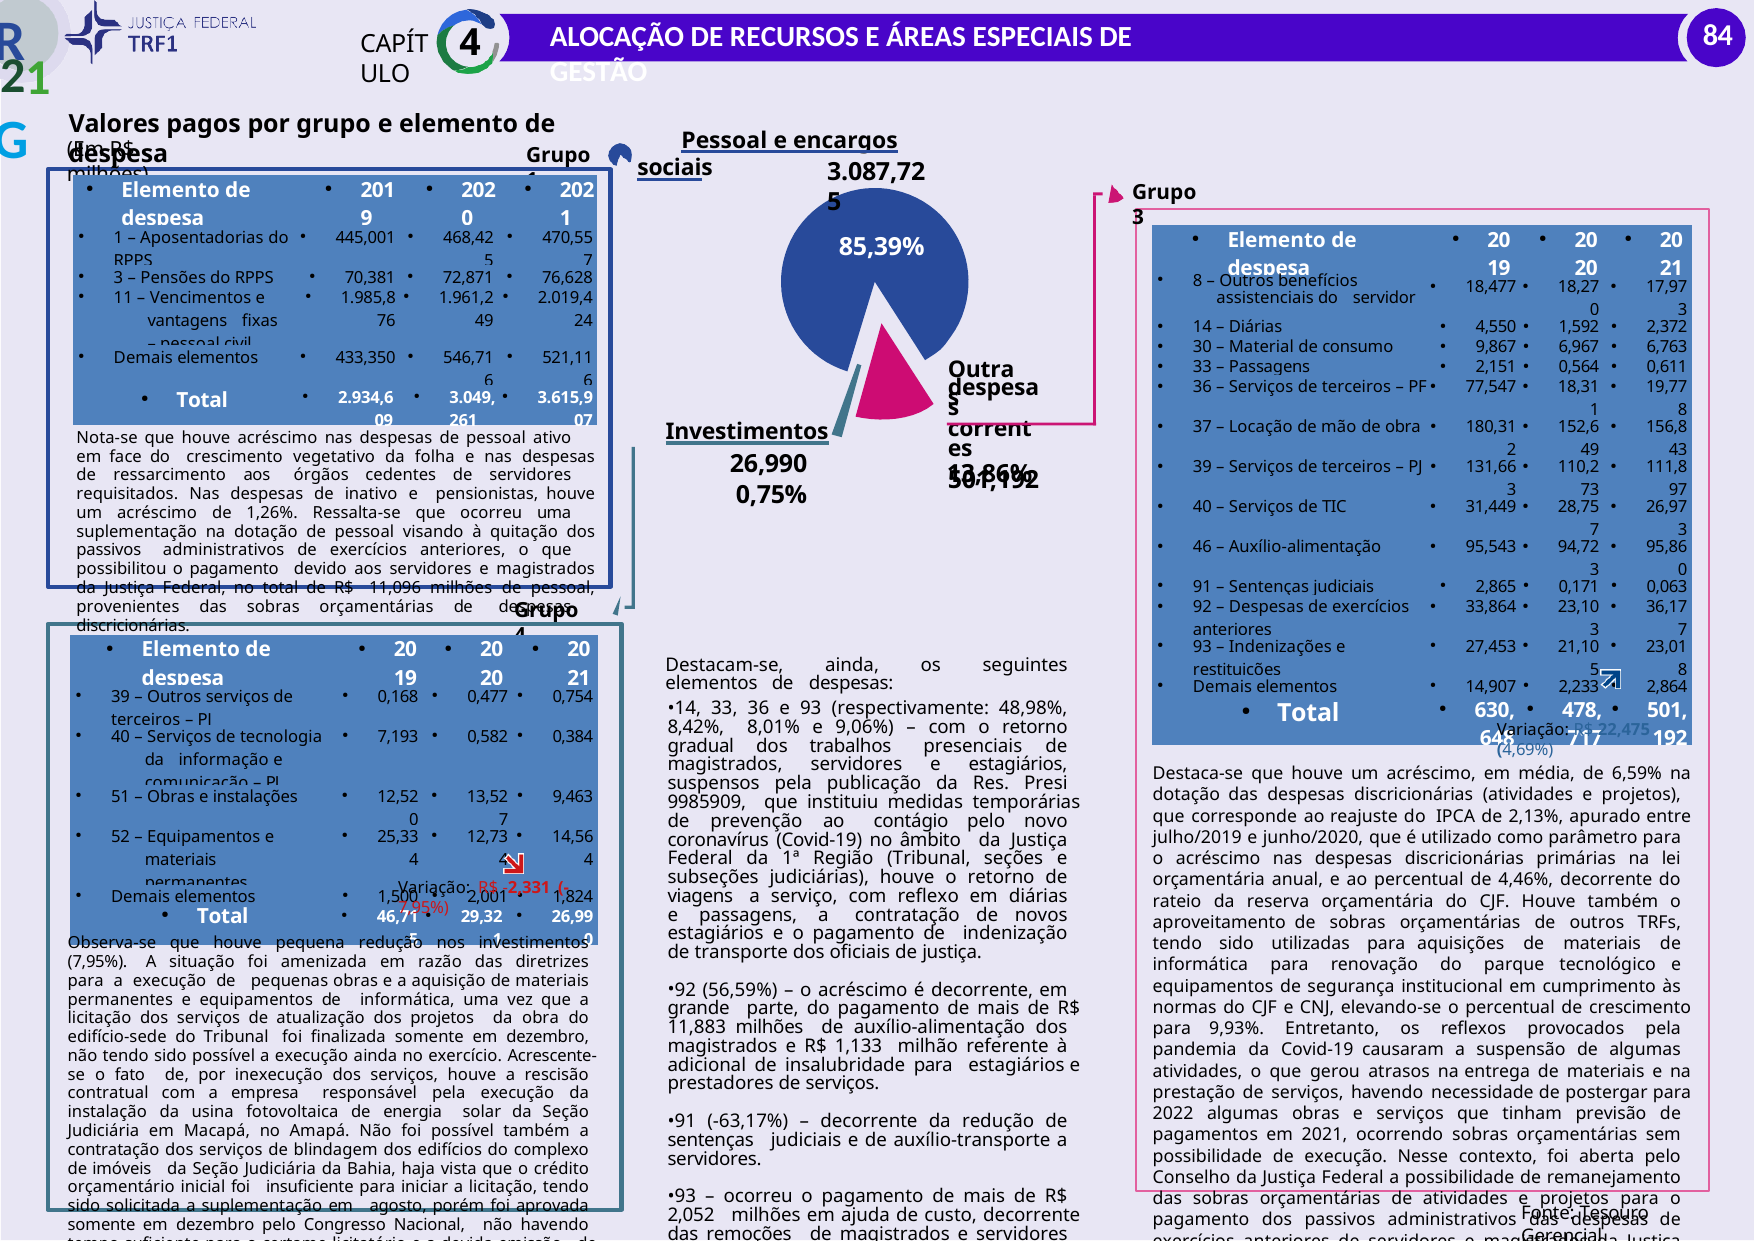

RG
84
21
ALOCAÇÃO DE RECURSOS E ÁREAS ESPECIAIS DE GESTÃO
4
CAPÍTULO
Valores pagos por grupo e elemento de despesa
	Pessoal e encargos sociais
(Em R$ milhões)
3.087,725
85,39%
Grupo 1
| Elemento de despesa | 2019 | 2020 | 2021 |
| --- | --- | --- | --- |
| 1 – Aposentadorias do RPPS | 445,001 | 468,425 | 470,557 |
| 3 – Pensões do RPPS | 70,381 | 72,871 | 76,628 |
| 11 – Vencimentos e vantagens fixas – pessoal civil | 1.985,876 | 1.961,249 | 2.019,424 |
| Demais elementos | 433,350 | 546,716 | 521,116 |
| Total | 2.934,609 | 3.049,261 | 3.615,907 |
Grupo 3
| Elemento de despesa | 2019 | 2020 | 2021 |
| --- | --- | --- | --- |
| 8 – Outros benefícios assistenciais do servidor | 18,477 | 18,270 | 17,973 |
| 14 – Diárias | 4,550 | 1,592 | 2,372 |
| 30 – Material de consumo | 9,867 | 6,967 | 6,763 |
| 33 – Passagens | 2,151 | 0,564 | 0,611 |
| 36 – Serviços de terceiros – PF | 77,547 | 18,311 | 19,778 |
| 37 – Locação de mão de obra | 180,312 | 152,649 | 156,843 |
| 39 – Serviços de terceiros – PJ | 131,663 | 110,273 | 111,897 |
| 40 – Serviços de TIC | 31,449 | 28,757 | 26,973 |
| 46 – Auxílio-alimentação | 95,543 | 94,723 | 95,860 |
| 91 – Sentenças judiciais | 2,865 | 0,171 | 0,063 |
| 92 – Despesas de exercícios anteriores | 33,864 | 23,103 | 36,177 |
| 93 – Indenizações e restituições | 27,453 | 21,105 | 23,018 |
| Demais elementos | 14,907 | 2,233 | 2,864 |
| Total | 630,648 | 478,717 | 501,192 |
Outras
Variação: R$ 38,464 (1,26%)
Nota-se que houve acréscimo nas despesas de pessoal ativo em face do crescimento vegetativo da folha e nas despesas de ressarcimento aos órgãos cedentes de servidores requisitados. Nas despesas de inativo e pensionistas, houve um acréscimo de 1,26%. Ressalta-se que ocorreu uma suplementação na dotação de pessoal visando à quitação dos passivos administrativos de exercícios anteriores, o que possibilitou o pagamento devido aos servidores e magistrados da Justiça Federal, no total de R$ 11,096 milhões de pessoal, provenientes das sobras orçamentárias de despesas discricionárias.
despesas correntes
501,192
	Investimentos
26,990
0,75%
13,86%
Grupo 4
| Elemento de despesa | 2019 | 2020 | 2021 |
| --- | --- | --- | --- |
| 39 – Outros serviços de terceiros – PJ | 0,168 | 0,477 | 0,754 |
| 40 – Serviços de tecnologia da informação e comunicação – PJ | 7,193 | 0,582 | 0,384 |
| 51 – Obras e instalações | 12,520 | 13,527 | 9,463 |
| 52 – Equipamentos e materiais permanentes | 25,334 | 12,734 | 14,564 |
| Demais elementos | 1,500 | 2,001 | 1,824 |
| Total | 46,715 | 29,321 | 26,990 |
Destacam-se, ainda, os seguintes elementos de despesas:
14, 33, 36 e 93 (respectivamente: 48,98%, 8,42%, 8,01% e 9,06%) – com o retorno gradual dos trabalhos presenciais de magistrados, servidores e estagiários, suspensos pela publicação da Res. Presi 9985909, que instituiu medidas temporárias de prevenção ao contágio pelo novo coronavírus (Covid-19) no âmbito da Justiça Federal da 1ª Região (Tribunal, seções e subseções judiciárias), houve o retorno de viagens a serviço, com reflexo em diárias e passagens, a contratação de novos estagiários e o pagamento de indenização de transporte dos oficiais de justiça.
92 (56,59%) – o acréscimo é decorrente, em grande parte, do pagamento de mais de R$ 11,883 milhões de auxílio-alimentação dos magistrados e R$ 1,133 milhão referente à adicional de insalubridade para estagiários e prestadores de serviços.
91 (-63,17%) – decorrente da redução de sentenças judiciais e de auxílio-transporte a servidores.
93 – ocorreu o pagamento de mais de R$ 2,052 milhões em ajuda de custo, decorrente das remoções de magistrados e servidores no âmbito da 1ª Região.
Variação: R$ 22,475 (4,69%)
Destaca-se que houve um acréscimo, em média, de 6,59% na dotação das despesas discricionárias (atividades e projetos), que corresponde ao reajuste do IPCA de 2,13%, apurado entre julho/2019 e junho/2020, que é utilizado como parâmetro para o acréscimo nas despesas discricionárias primárias na lei orçamentária anual, e ao percentual de 4,46%, decorrente do rateio da reserva orçamentária do CJF. Houve também o aproveitamento de sobras orçamentárias de outros TRFs, tendo sido utilizadas para aquisições de materiais de informática para renovação do parque tecnológico e equipamentos de segurança institucional em cumprimento às normas do CJF e CNJ, elevando-se o percentual de crescimento para 9,93%. Entretanto, os reflexos provocados pela pandemia da Covid-19 causaram a suspensão de algumas atividades, o que gerou atrasos na entrega de materiais e na prestação de serviços, havendo necessidade de postergar para 2022 algumas obras e serviços que tinham previsão de pagamentos em 2021, ocorrendo sobras orçamentárias sem possibilidade de execução. Nesse contexto, foi aberta pelo Conselho da Justiça Federal a possibilidade de remanejamento das sobras orçamentárias de atividades e projetos para o pagamento dos passivos administrativos das despesas de exercícios anteriores de servidores e magistrados da Justiça Federal.
Variação: R$ -2,331 (-7,95%)
Observa-se que houve pequena redução nos investimentos (7,95%). A situação foi amenizada em razão das diretrizes para a execução de pequenas obras e a aquisição de materiais permanentes e equipamentos de informática, uma vez que a licitação dos serviços de atualização dos projetos da obra do edifício-sede do Tribunal foi finalizada somente em dezembro, não tendo sido possível a execução ainda no exercício. Acrescente-se o fato de, por inexecução dos serviços, houve a rescisão contratual com a empresa responsável pela execução da instalação da usina fotovoltaica de energia solar da Seção Judiciária em Macapá, no Amapá. Não foi possível também a contratação dos serviços de blindagem dos edifícios do complexo de imóveis da Seção Judiciária da Bahia, haja vista que o crédito orçamentário inicial foi insuficiente para iniciar a licitação, tendo sido solicitada a suplementação em agosto, porém foi aprovada somente em dezembro pelo Congresso Nacional, não havendo tempo suficiente para o certame licitatório e a devida emissão de nota de empenho.
Fonte: Tesouro Gerencial